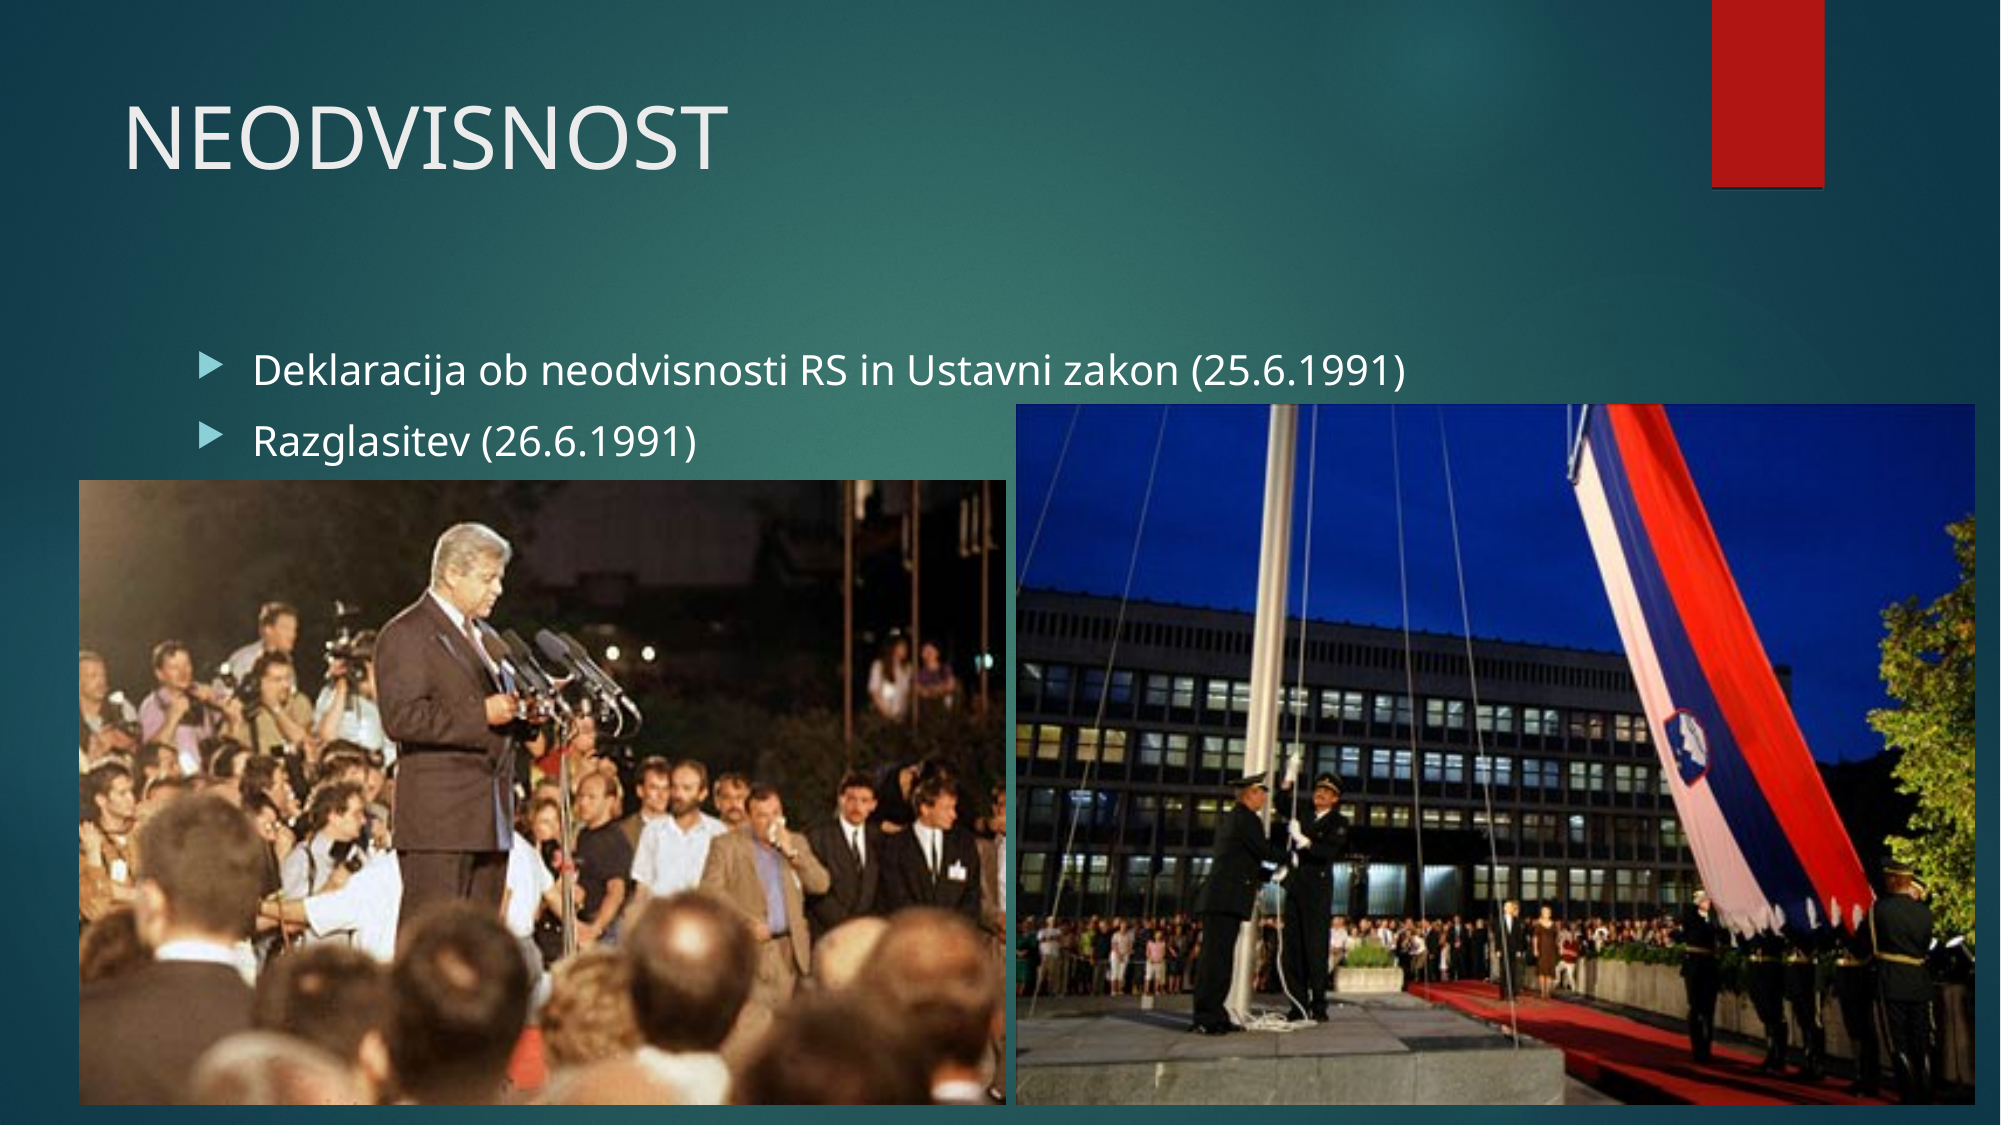

# NEODVISNOST
Deklaracija ob neodvisnosti RS in Ustavni zakon (25.6.1991)
Razglasitev (26.6.1991)